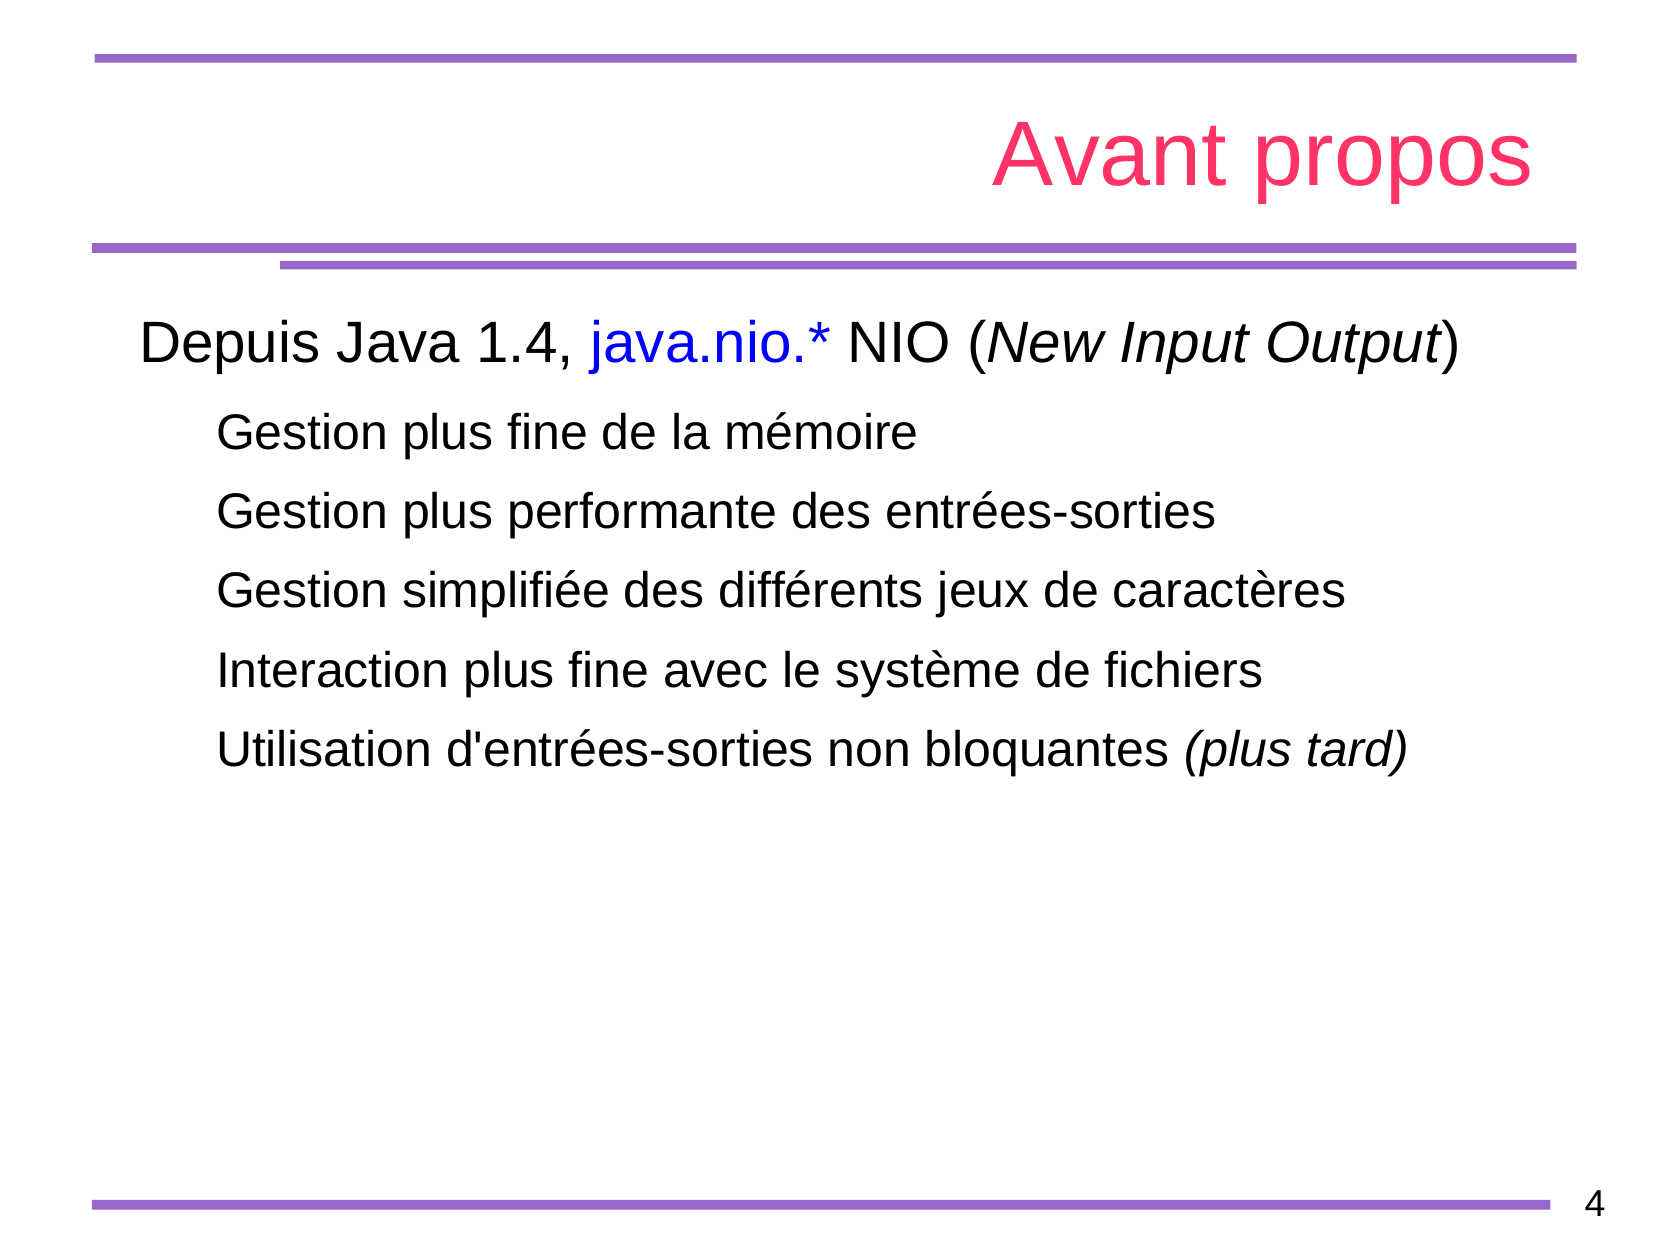

# Avant propos
Depuis Java 1.4, java.nio.* NIO (New Input Output)
Gestion plus fine de la mémoire
Gestion plus performante des entrées-sorties
Gestion simplifiée des différents jeux de caractères
Interaction plus fine avec le système de fichiers
Utilisation d'entrées-sorties non bloquantes (plus tard)